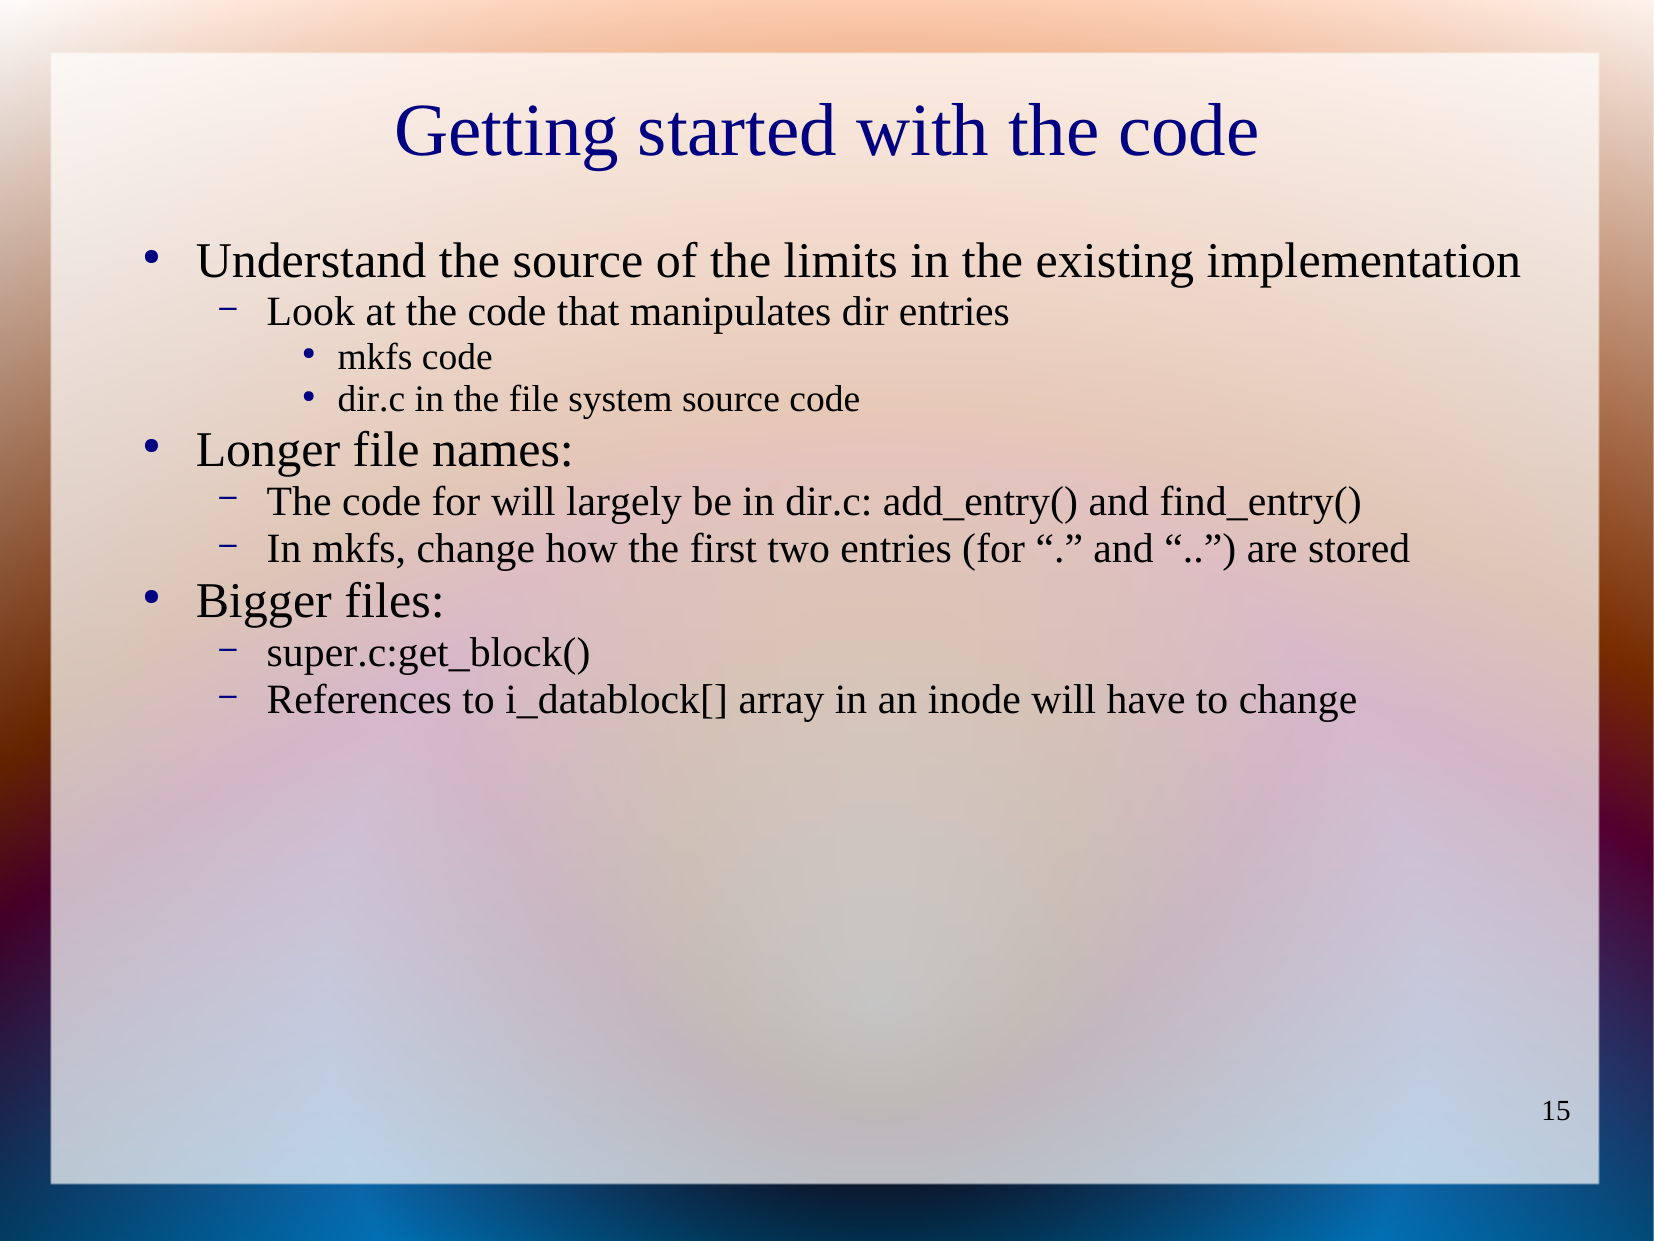

# Getting started with the code
Understand the source of the limits in the existing implementation
Look at the code that manipulates dir entries
mkfs code
dir.c in the file system source code
Longer file names:
The code for will largely be in dir.c: add_entry() and find_entry()
In mkfs, change how the first two entries (for “.” and “..”) are stored
Bigger files:
super.c:get_block()
References to i_datablock[] array in an inode will have to change
15